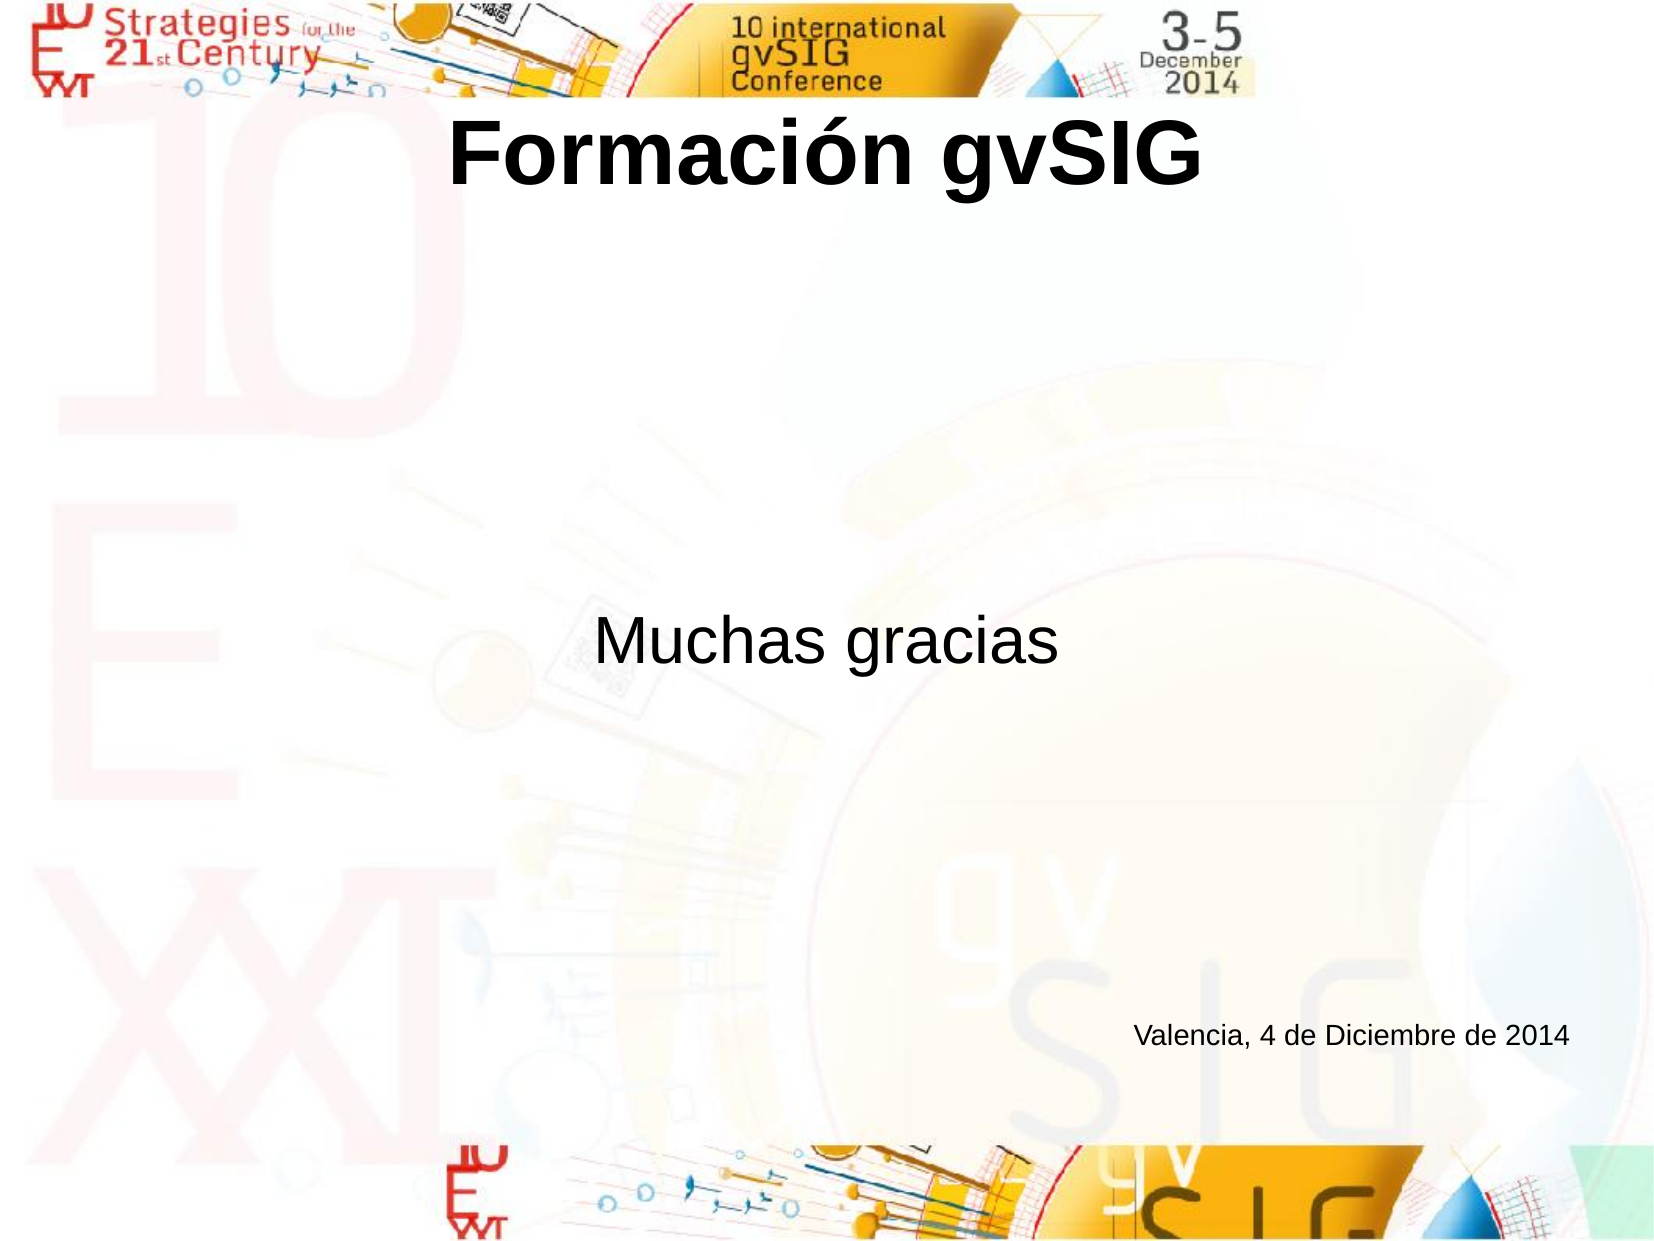

Formación gvSIG
# Muchas gracias
 Valencia, 4 de Diciembre de 2014